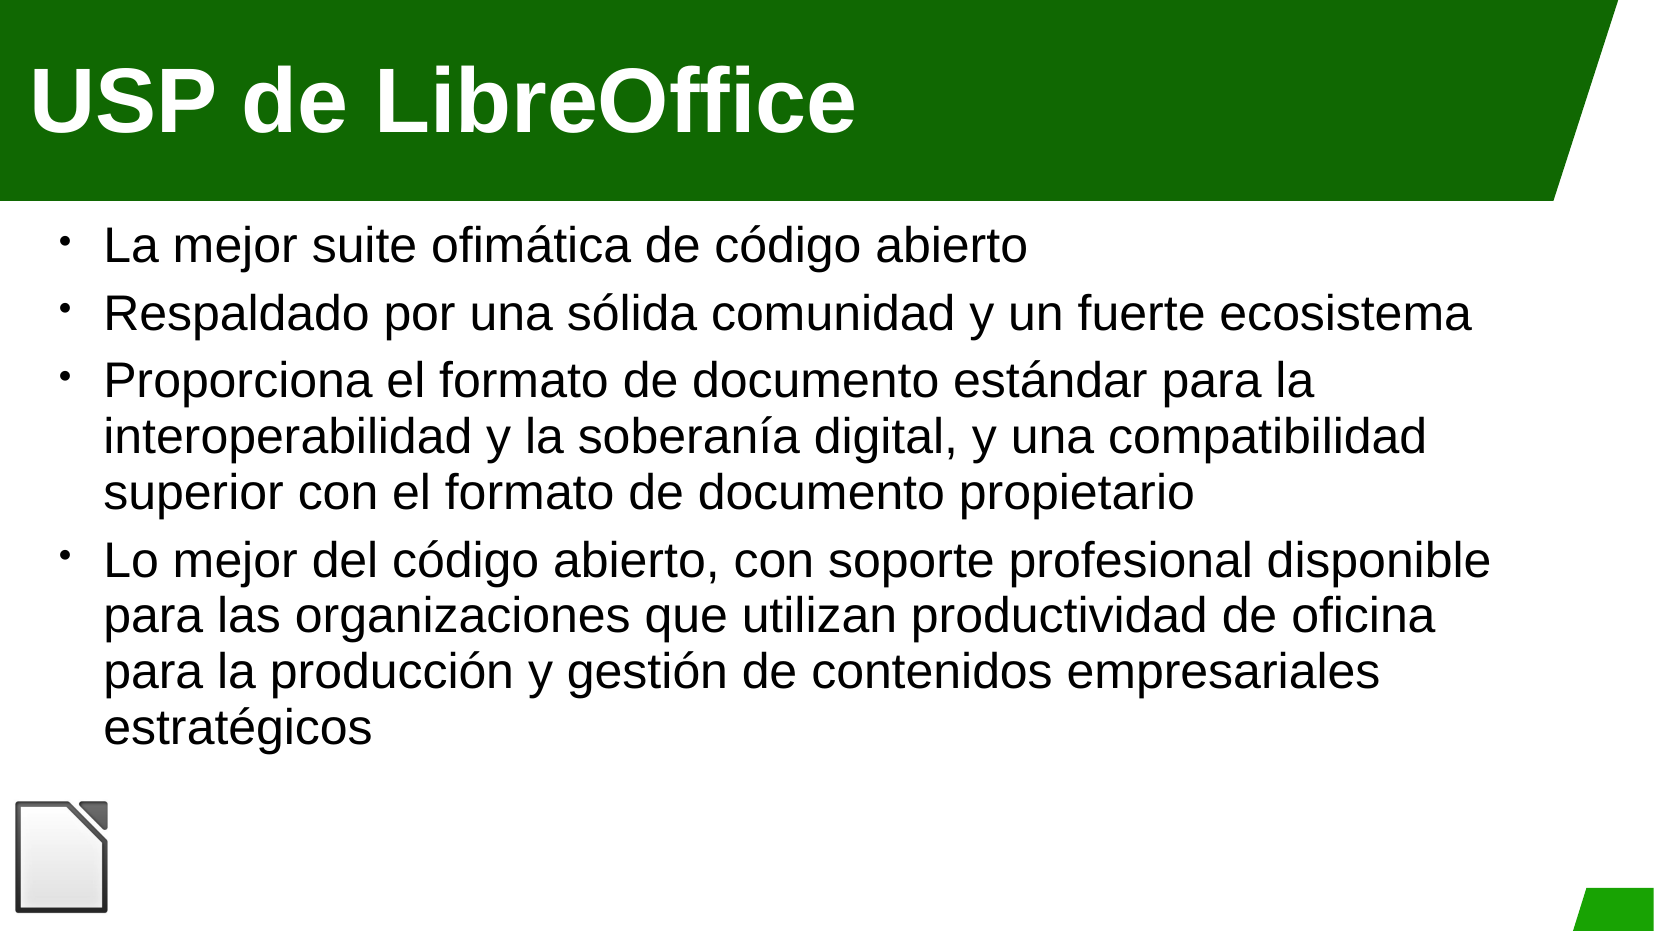

# USP de LibreOffice
La mejor suite ofimática de código abierto
Respaldado por una sólida comunidad y un fuerte ecosistema
Proporciona el formato de documento estándar para la interoperabilidad y la soberanía digital, y una compatibilidad superior con el formato de documento propietario
Lo mejor del código abierto, con soporte profesional disponible para las organizaciones que utilizan productividad de oficina para la producción y gestión de contenidos empresariales estratégicos